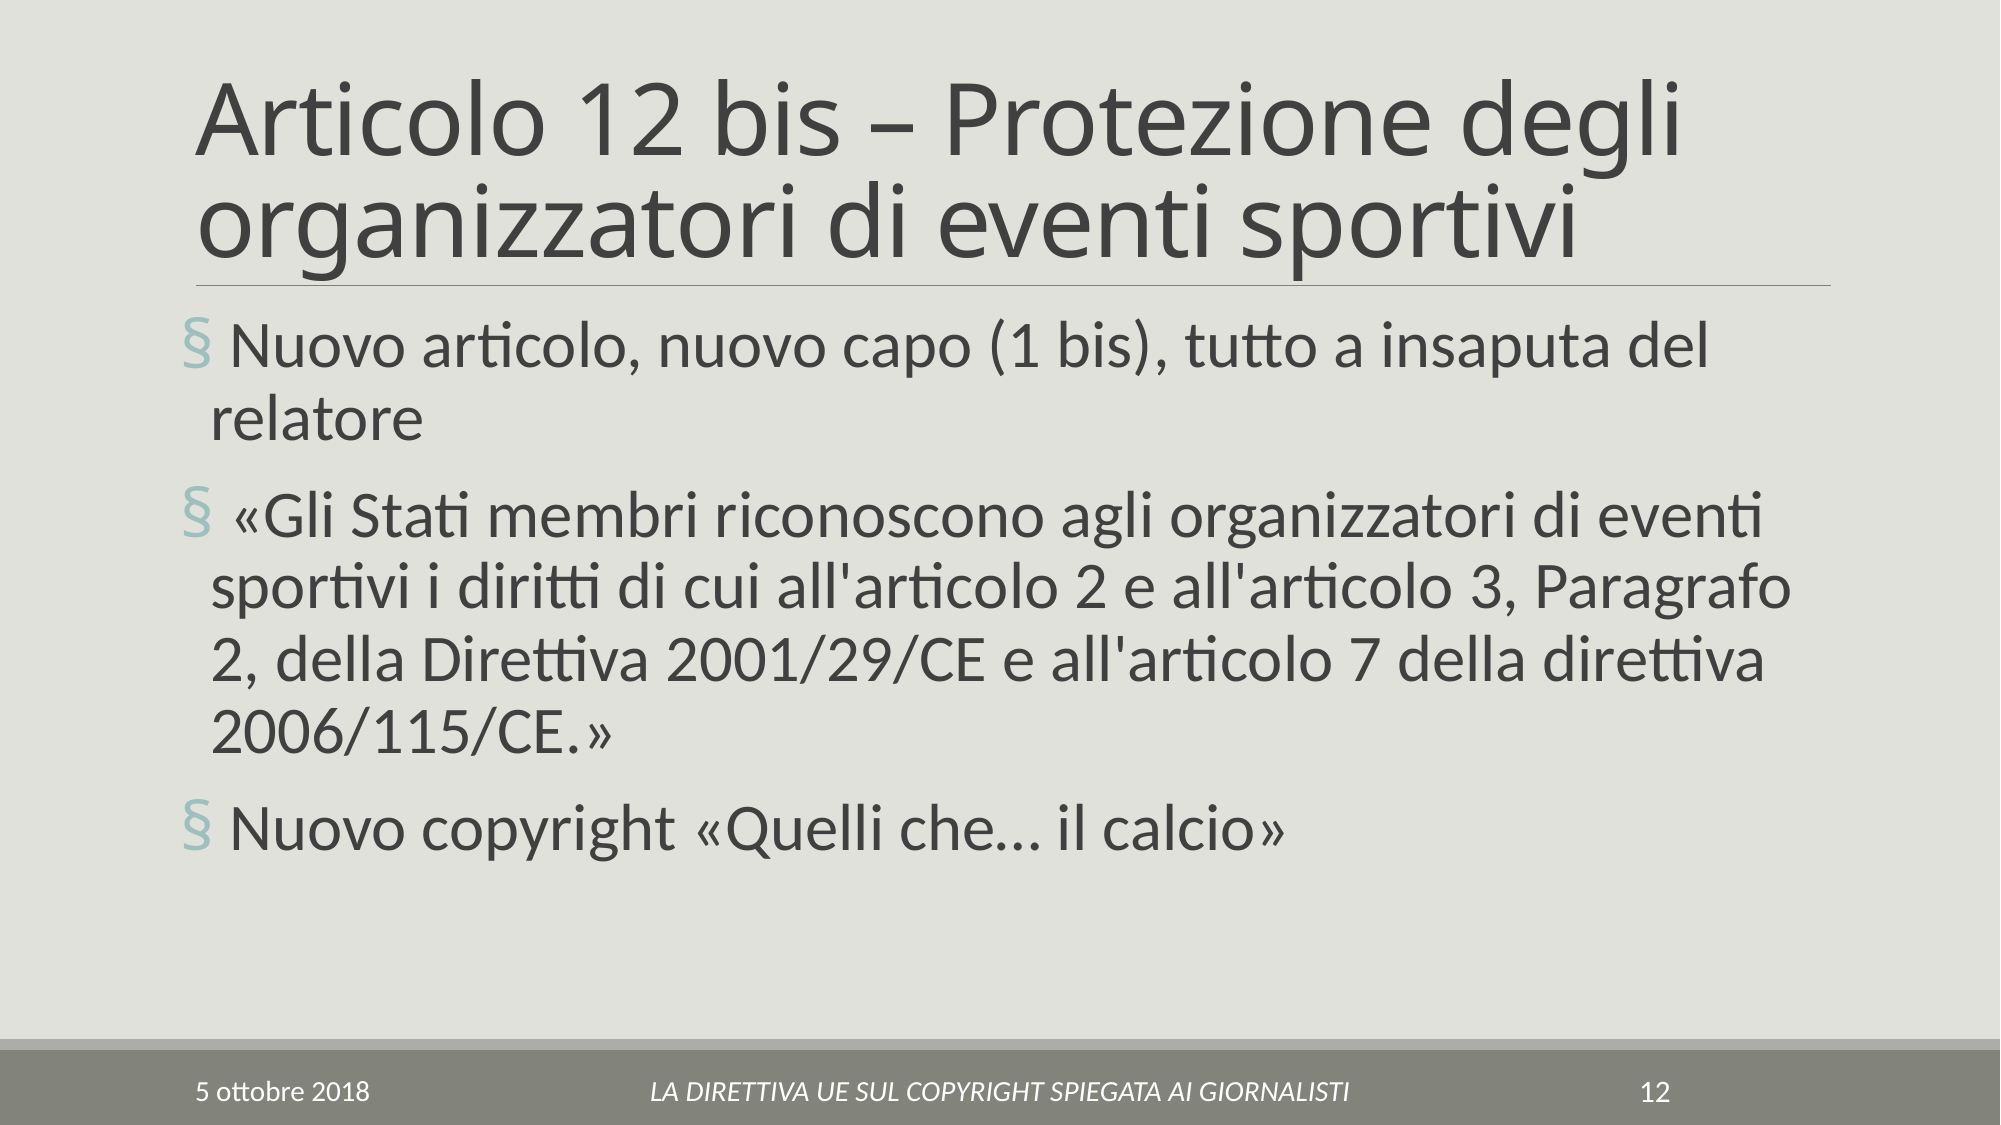

# Articolo 12 bis – Protezione degli organizzatori di eventi sportivi
 Nuovo articolo, nuovo capo (1 bis), tutto a insaputa del relatore
 «Gli Stati membri riconoscono agli organizzatori di eventi sportivi i diritti di cui all'articolo 2 e all'articolo 3, Paragrafo 2, della Direttiva 2001/29/CE e all'articolo 7 della direttiva 2006/115/CE.»
 Nuovo copyright «Quelli che… il calcio»
5 ottobre 2018
La direttiva Ue sul copyright spiegata ai giornalisti